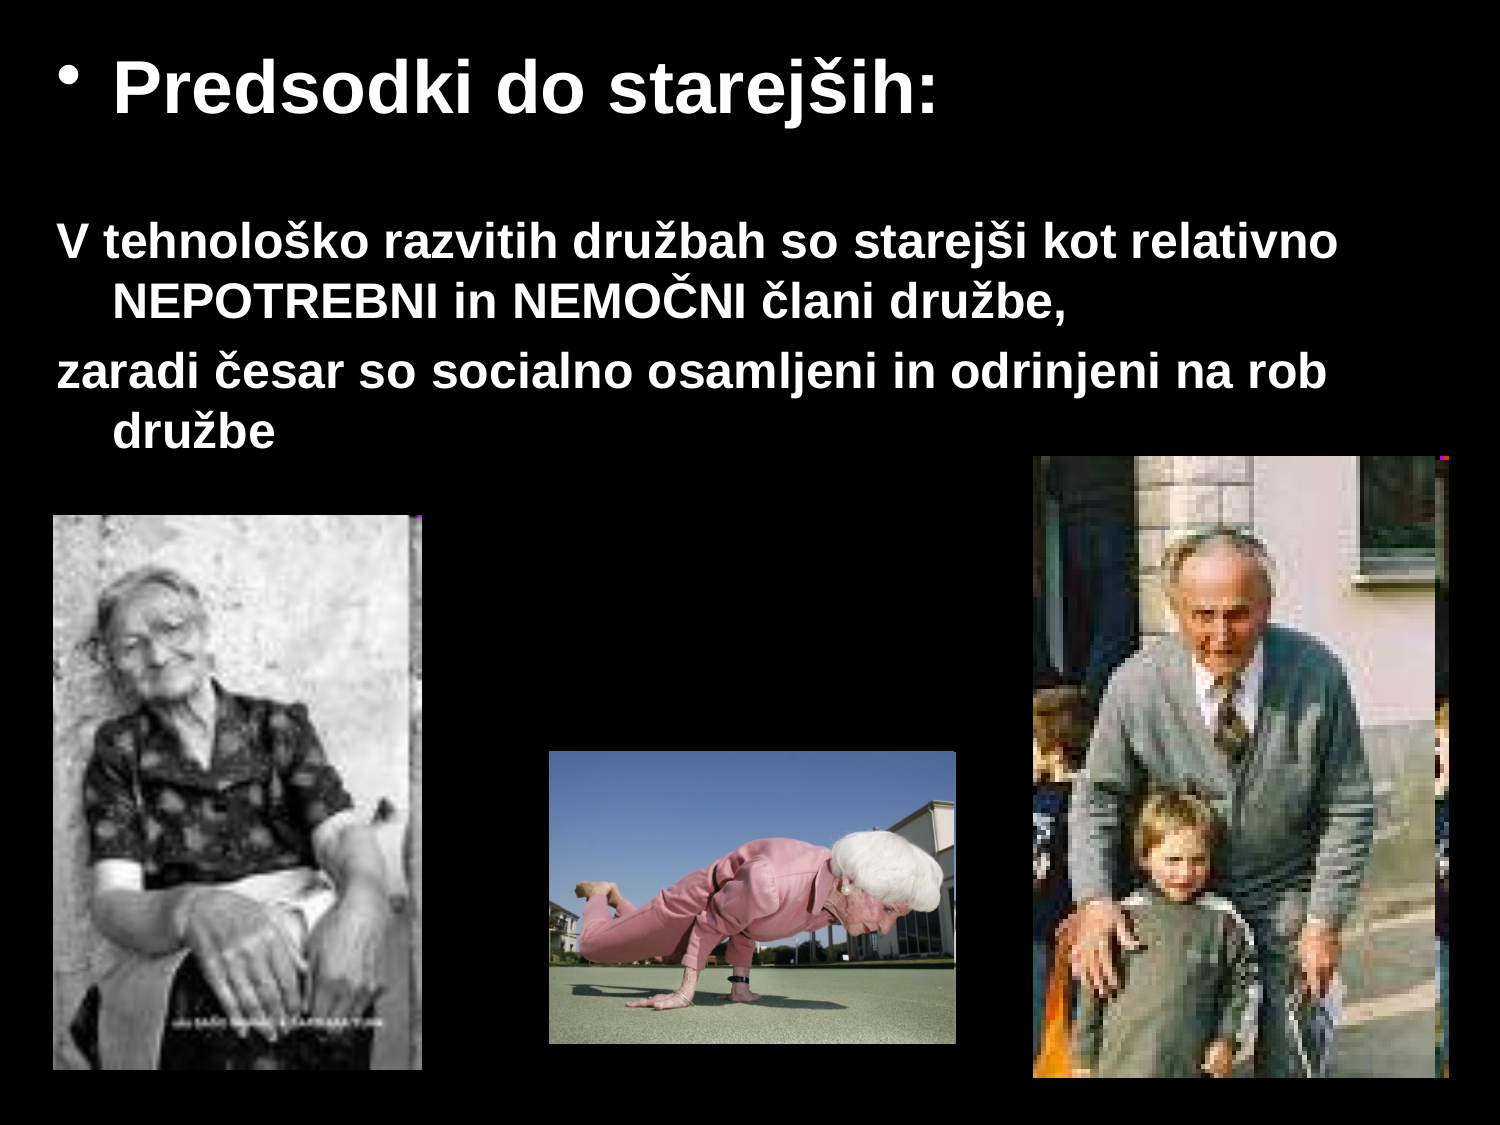

# Predsodki do starejših:
V tehnološko razvitih družbah so starejši kot relativno NEPOTREBNI in NEMOČNI člani družbe,
zaradi česar so socialno osamljeni in odrinjeni na rob družbe